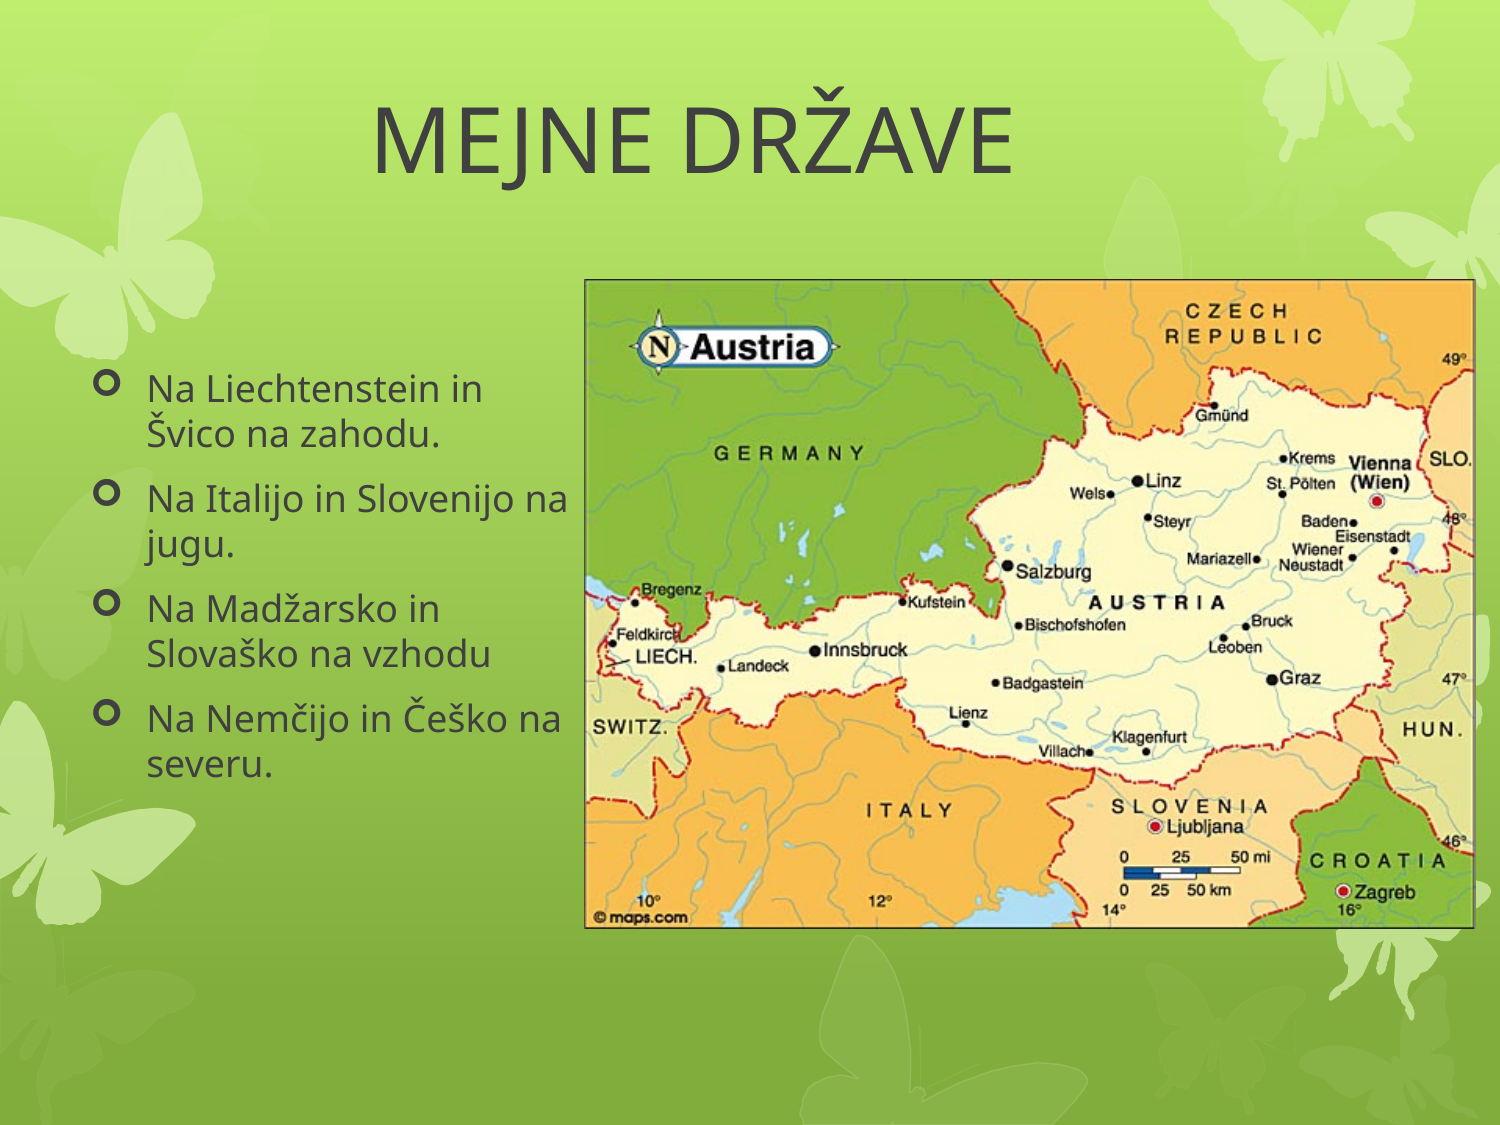

# MEJNE DRŽAVE
Na Liechtenstein in Švico na zahodu.
Na Italijo in Slovenijo na jugu.
Na Madžarsko in Slovaško na vzhodu
Na Nemčijo in Češko na severu.